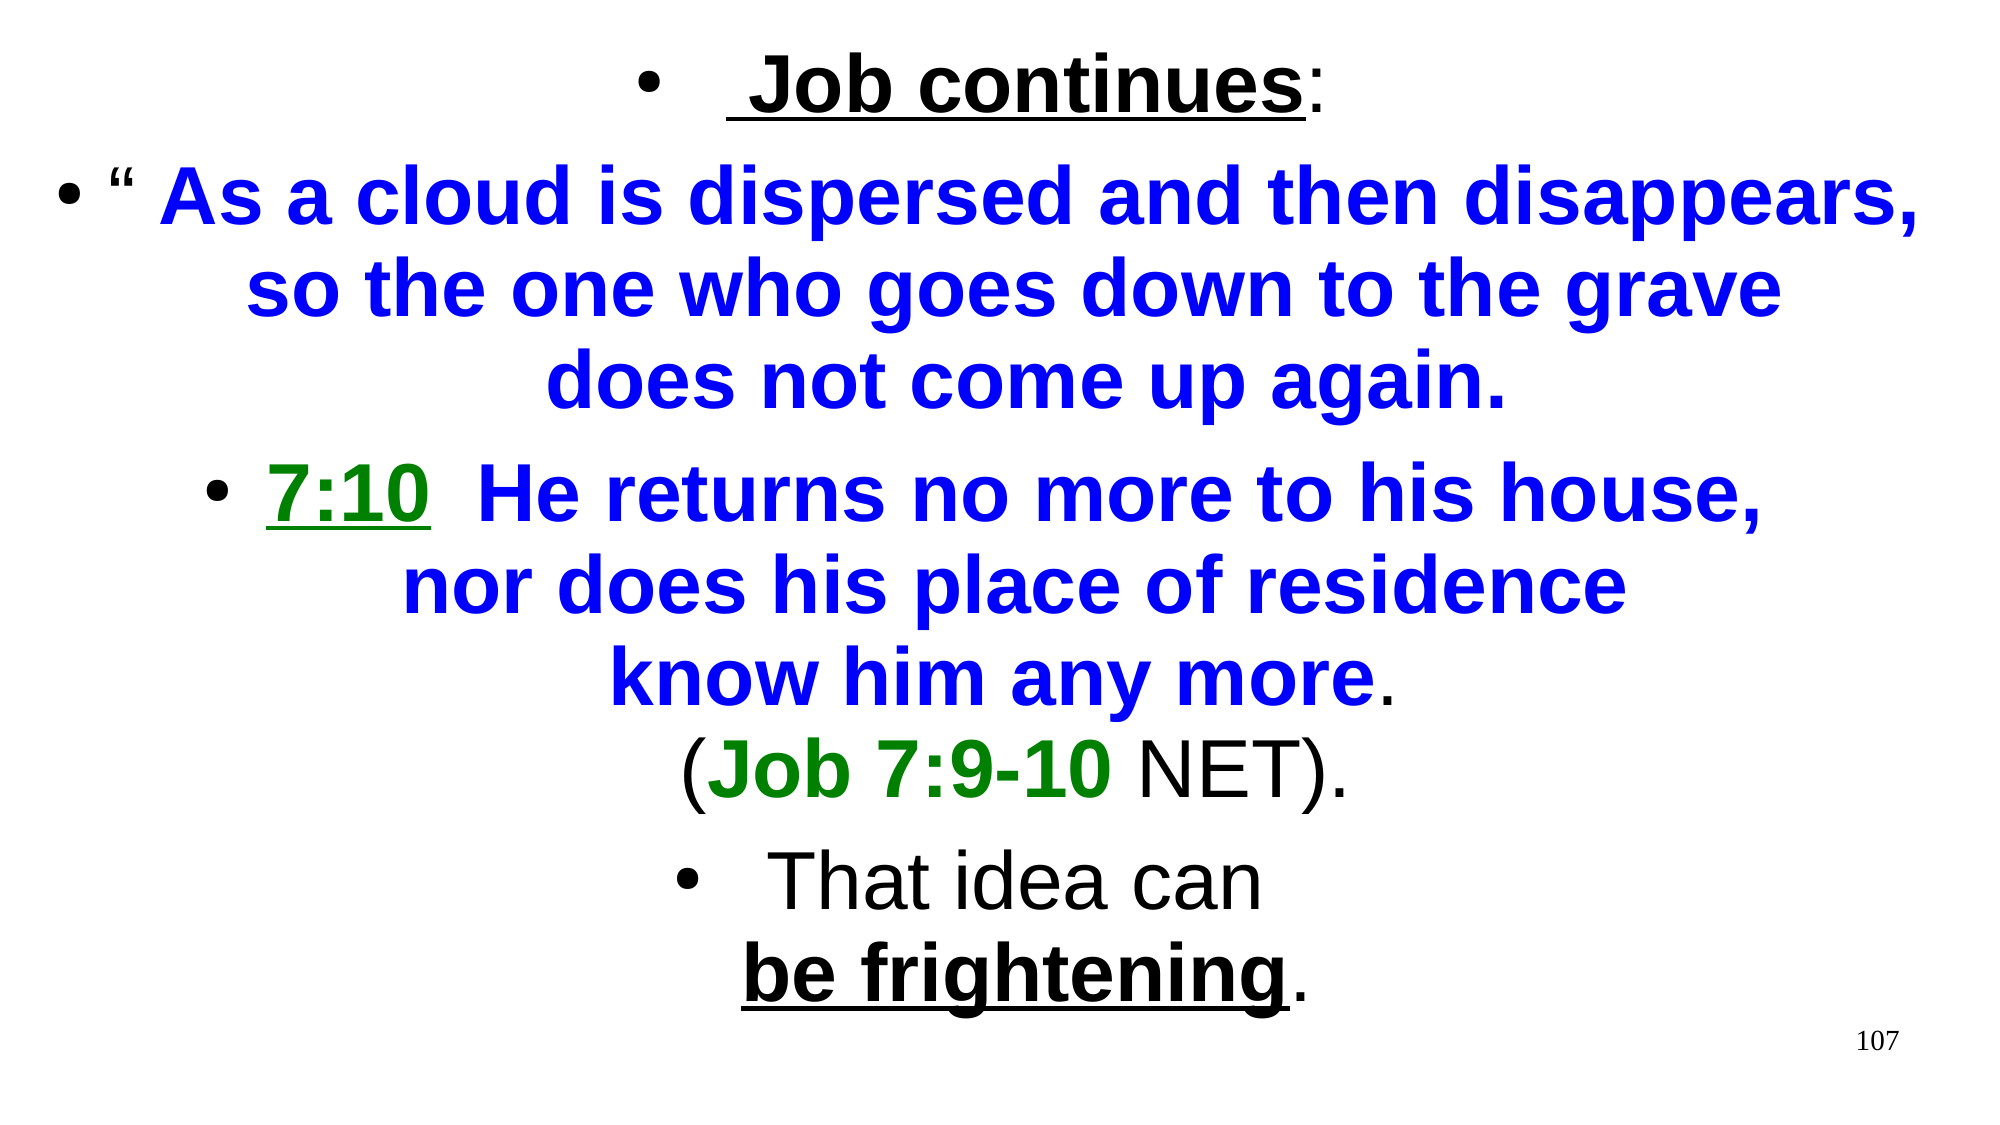

# Job continues:
“ As a cloud is dispersed and then disappears,
so the one who goes down to the grave
does not come up again.
7:10  He returns no more to his house,
nor does his place of residence
know him any more. 
(Job 7:9-10 NET).
That idea can
be frightening.
107